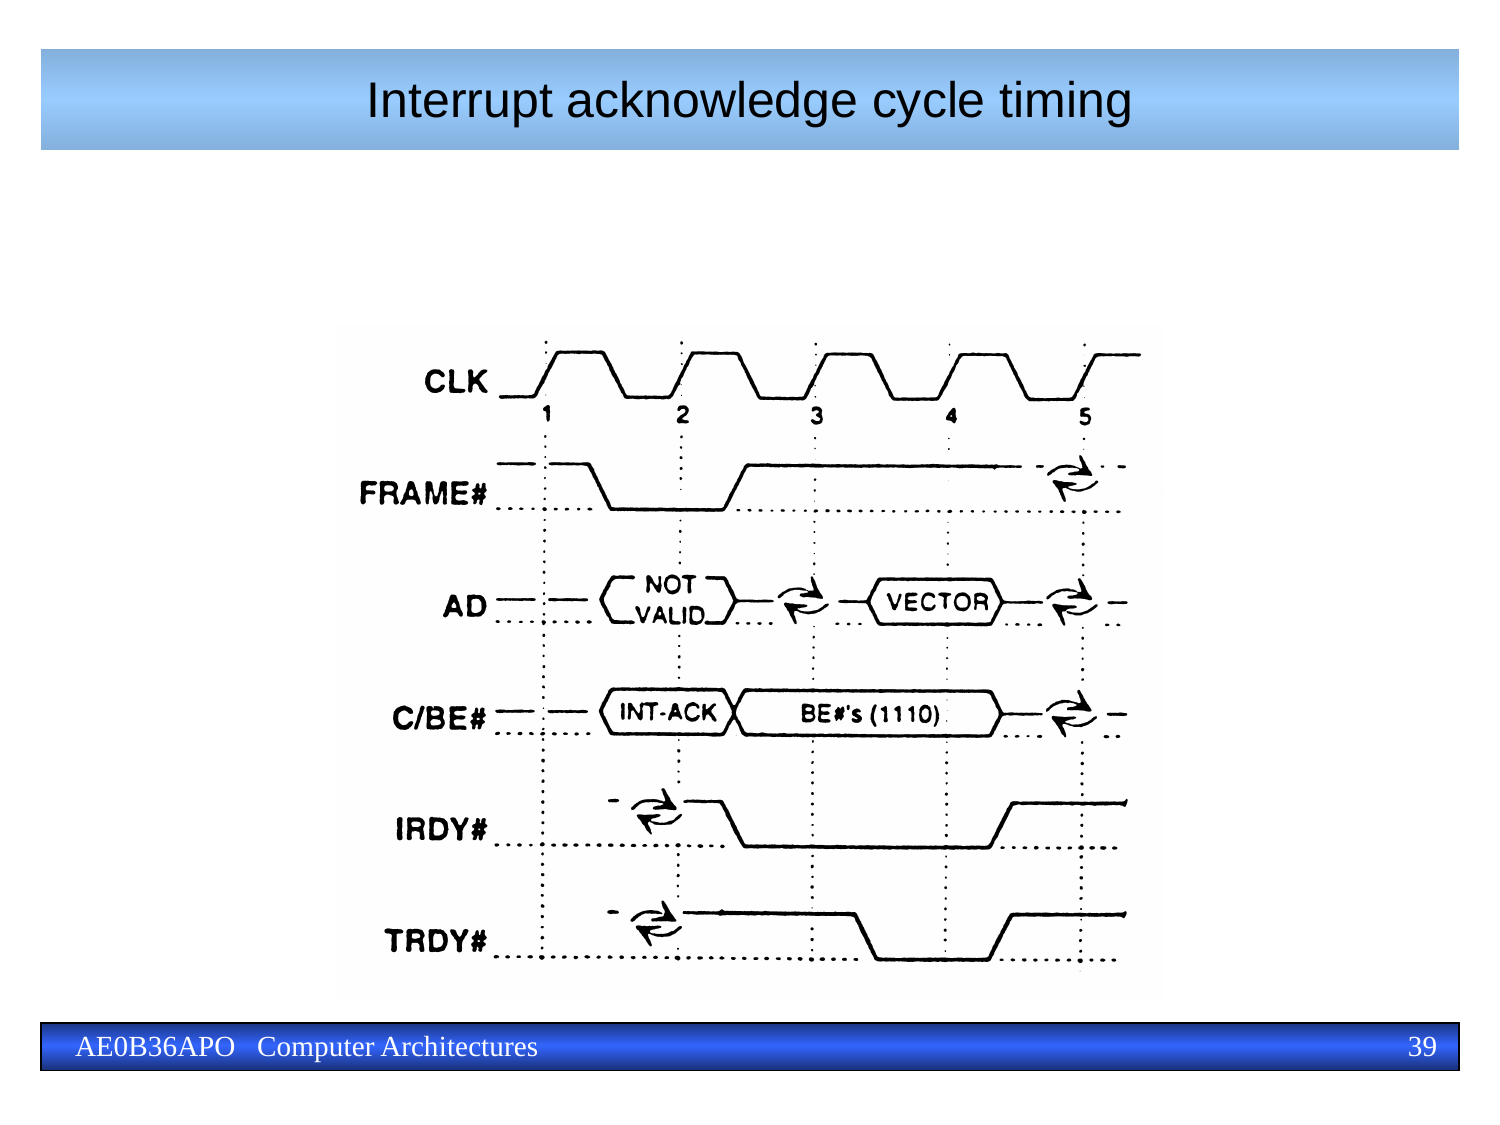

# Interrupt acknowledge cycle timing
AE0B36APO Computer Architectures
39